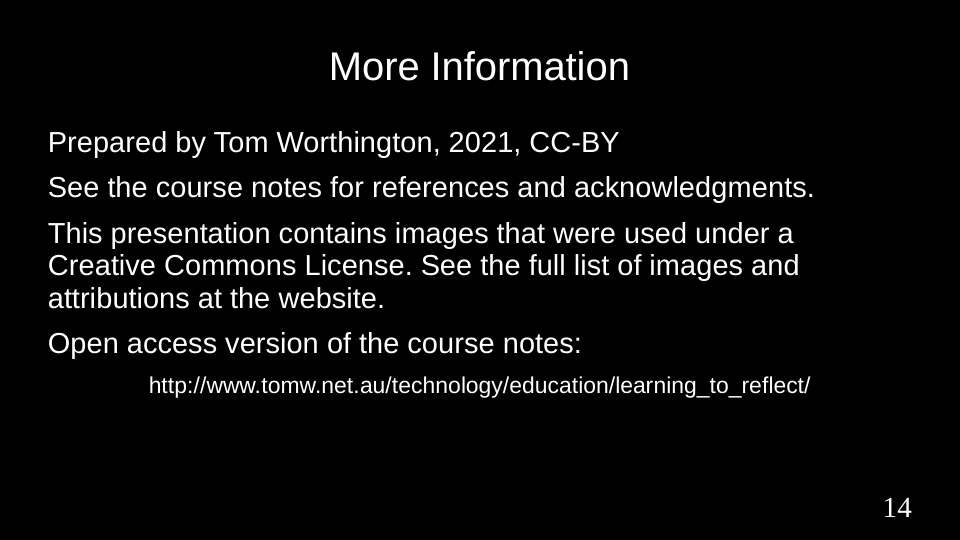

# More Information
Prepared by Tom Worthington, 2021, CC-BY
See the course notes for references and acknowledgments.
This presentation contains images that were used under a Creative Commons License. See the full list of images and attributions at the website.
Open access version of the course notes:
http://www.tomw.net.au/technology/education/learning_to_reflect/
14